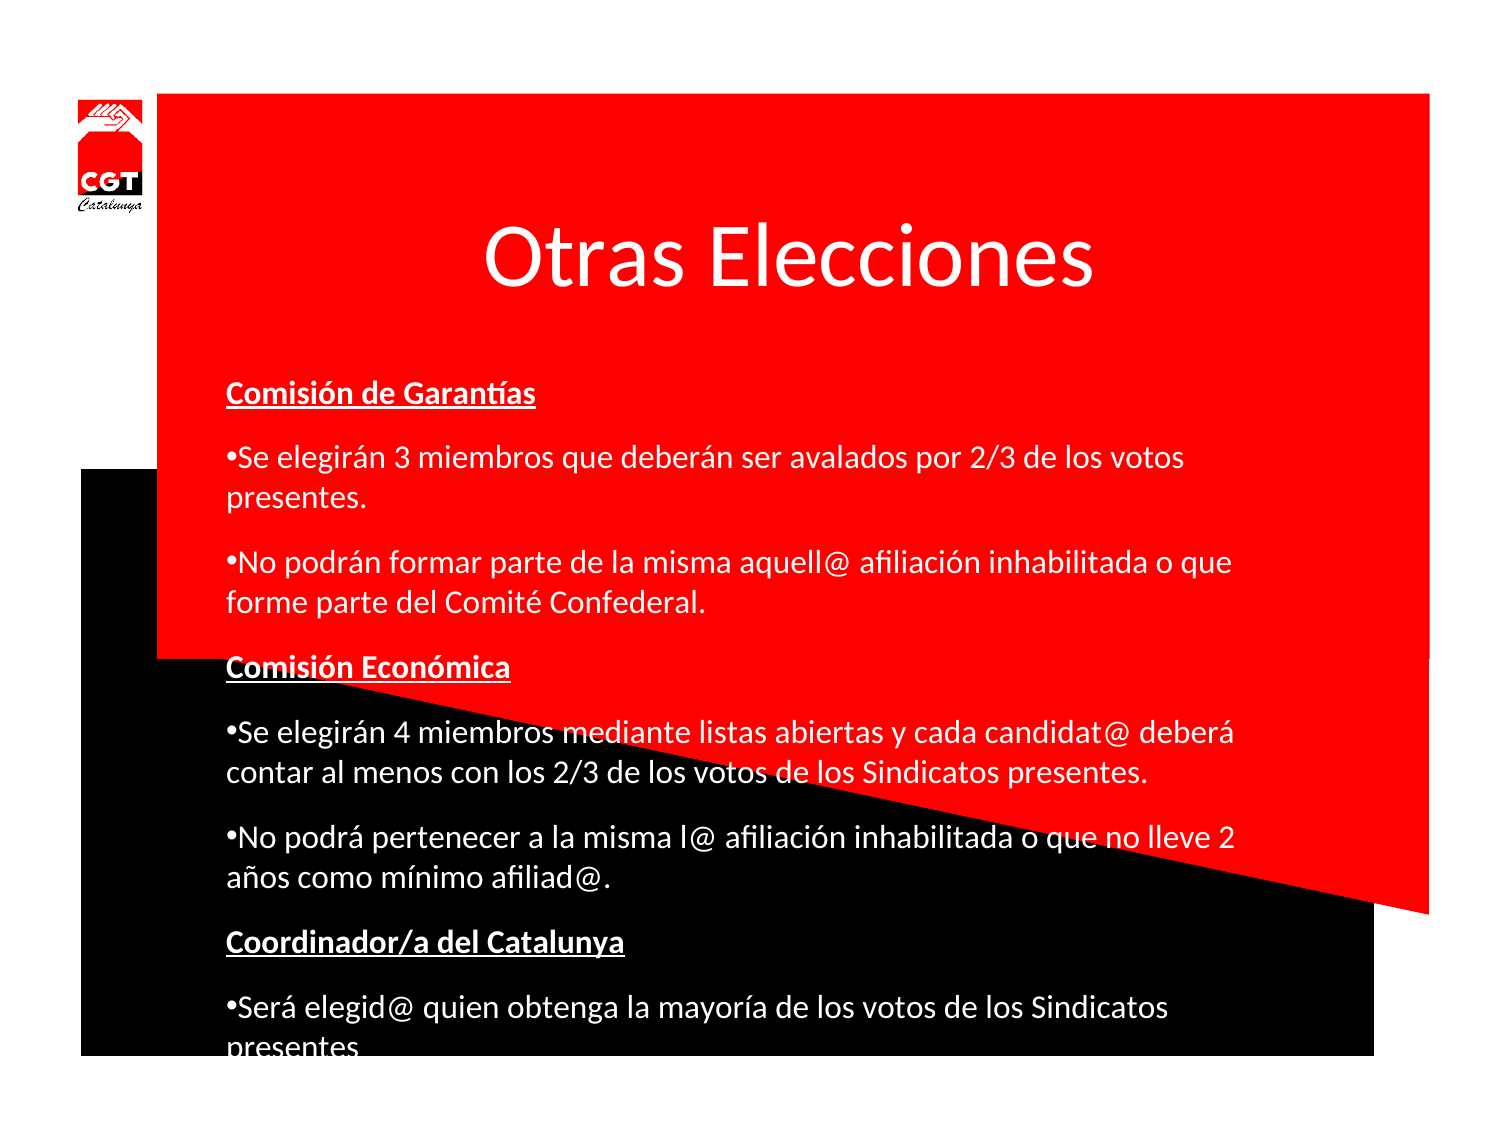

# Otras Elecciones
Comisión de Garantías
Se elegirán 3 miembros que deberán ser avalados por 2/3 de los votos presentes.
No podrán formar parte de la misma aquell@ afiliación inhabilitada o que forme parte del Comité Confederal.
Comisión Económica
Se elegirán 4 miembros mediante listas abiertas y cada candidat@ deberá contar al menos con los 2/3 de los votos de los Sindicatos presentes.
No podrá pertenecer a la misma l@ afiliación inhabilitada o que no lleve 2 años como mínimo afiliad@.
Coordinador/a del Catalunya
Será elegid@ quien obtenga la mayoría de los votos de los Sindicatos presentes